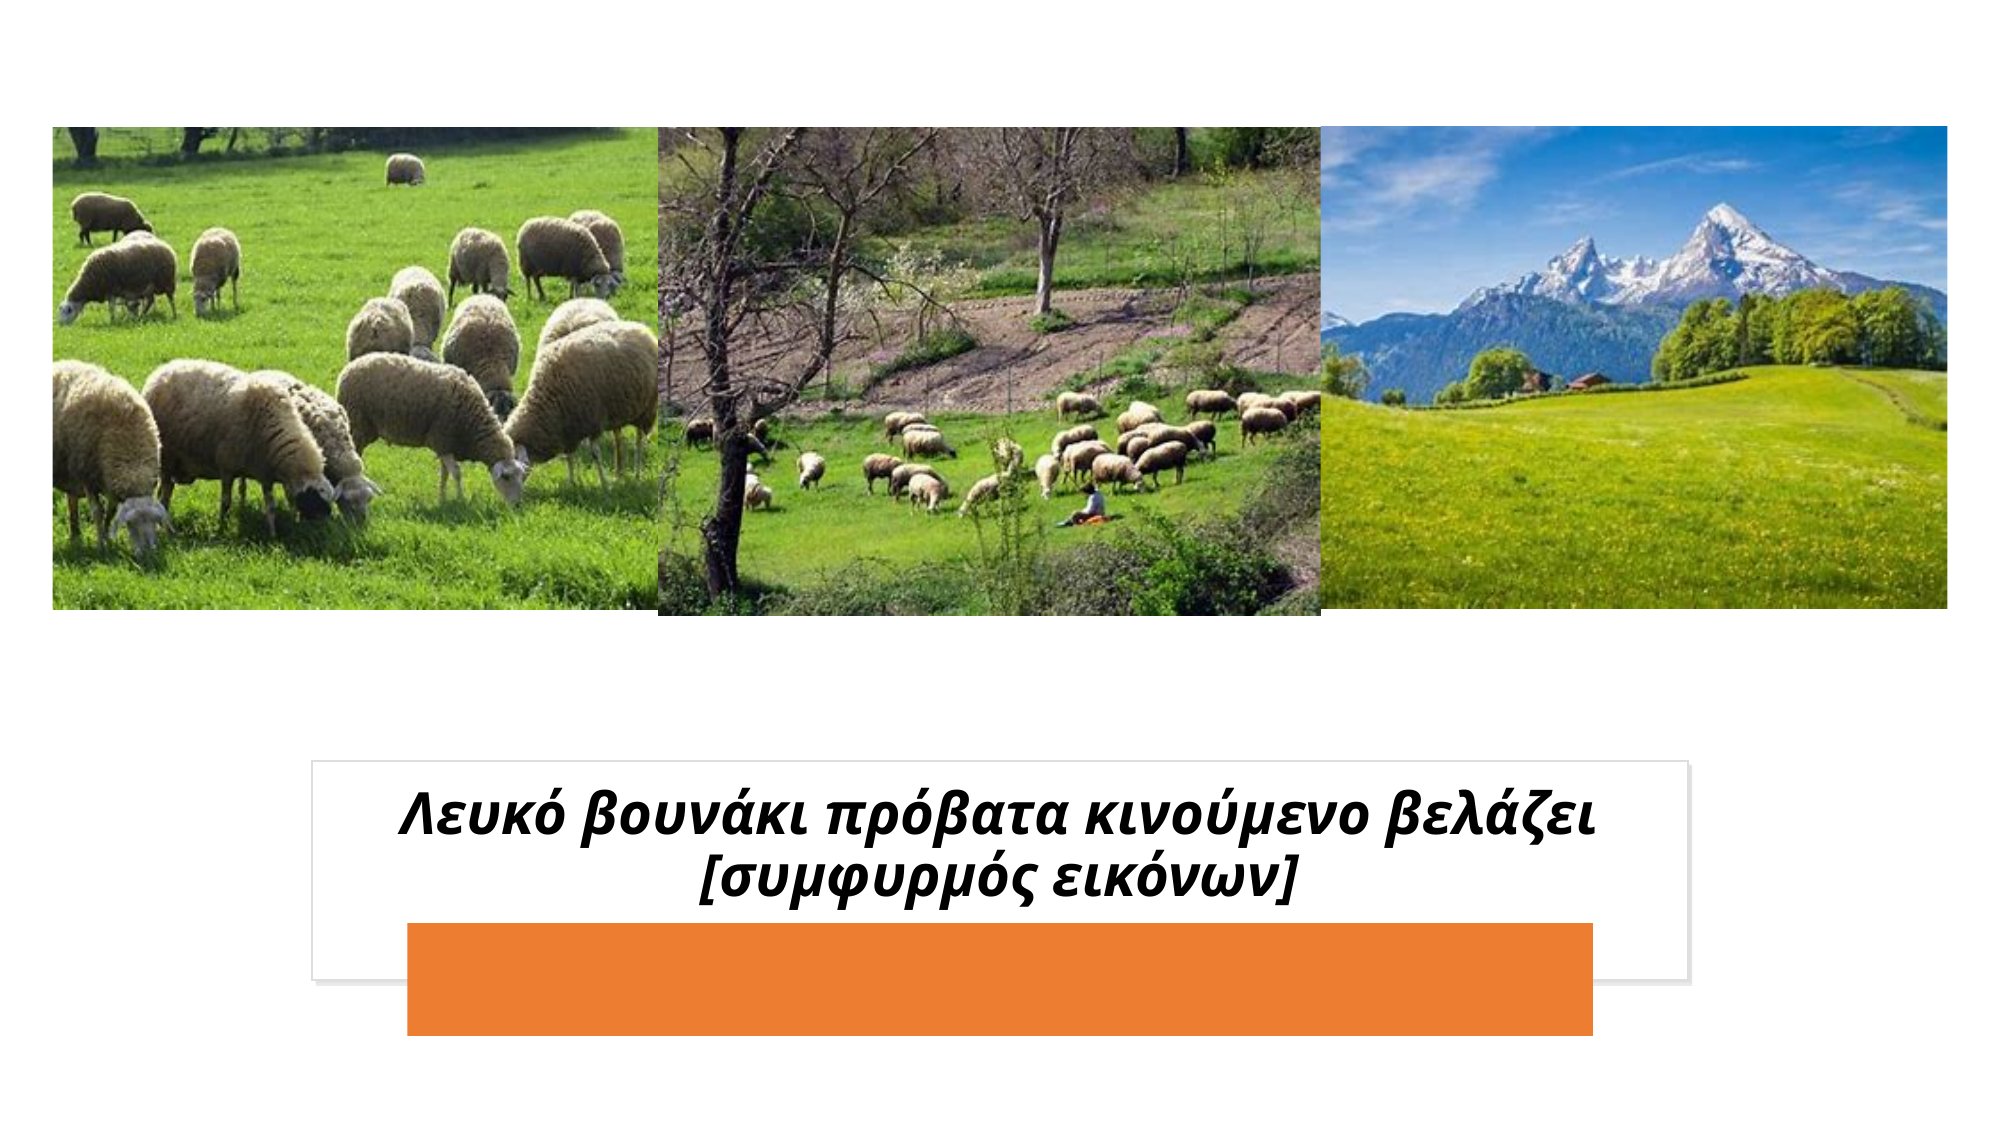

# Λευκό βουνάκι πρόβατα κινούμενο βελάζει [συμφυρμός εικόνων]